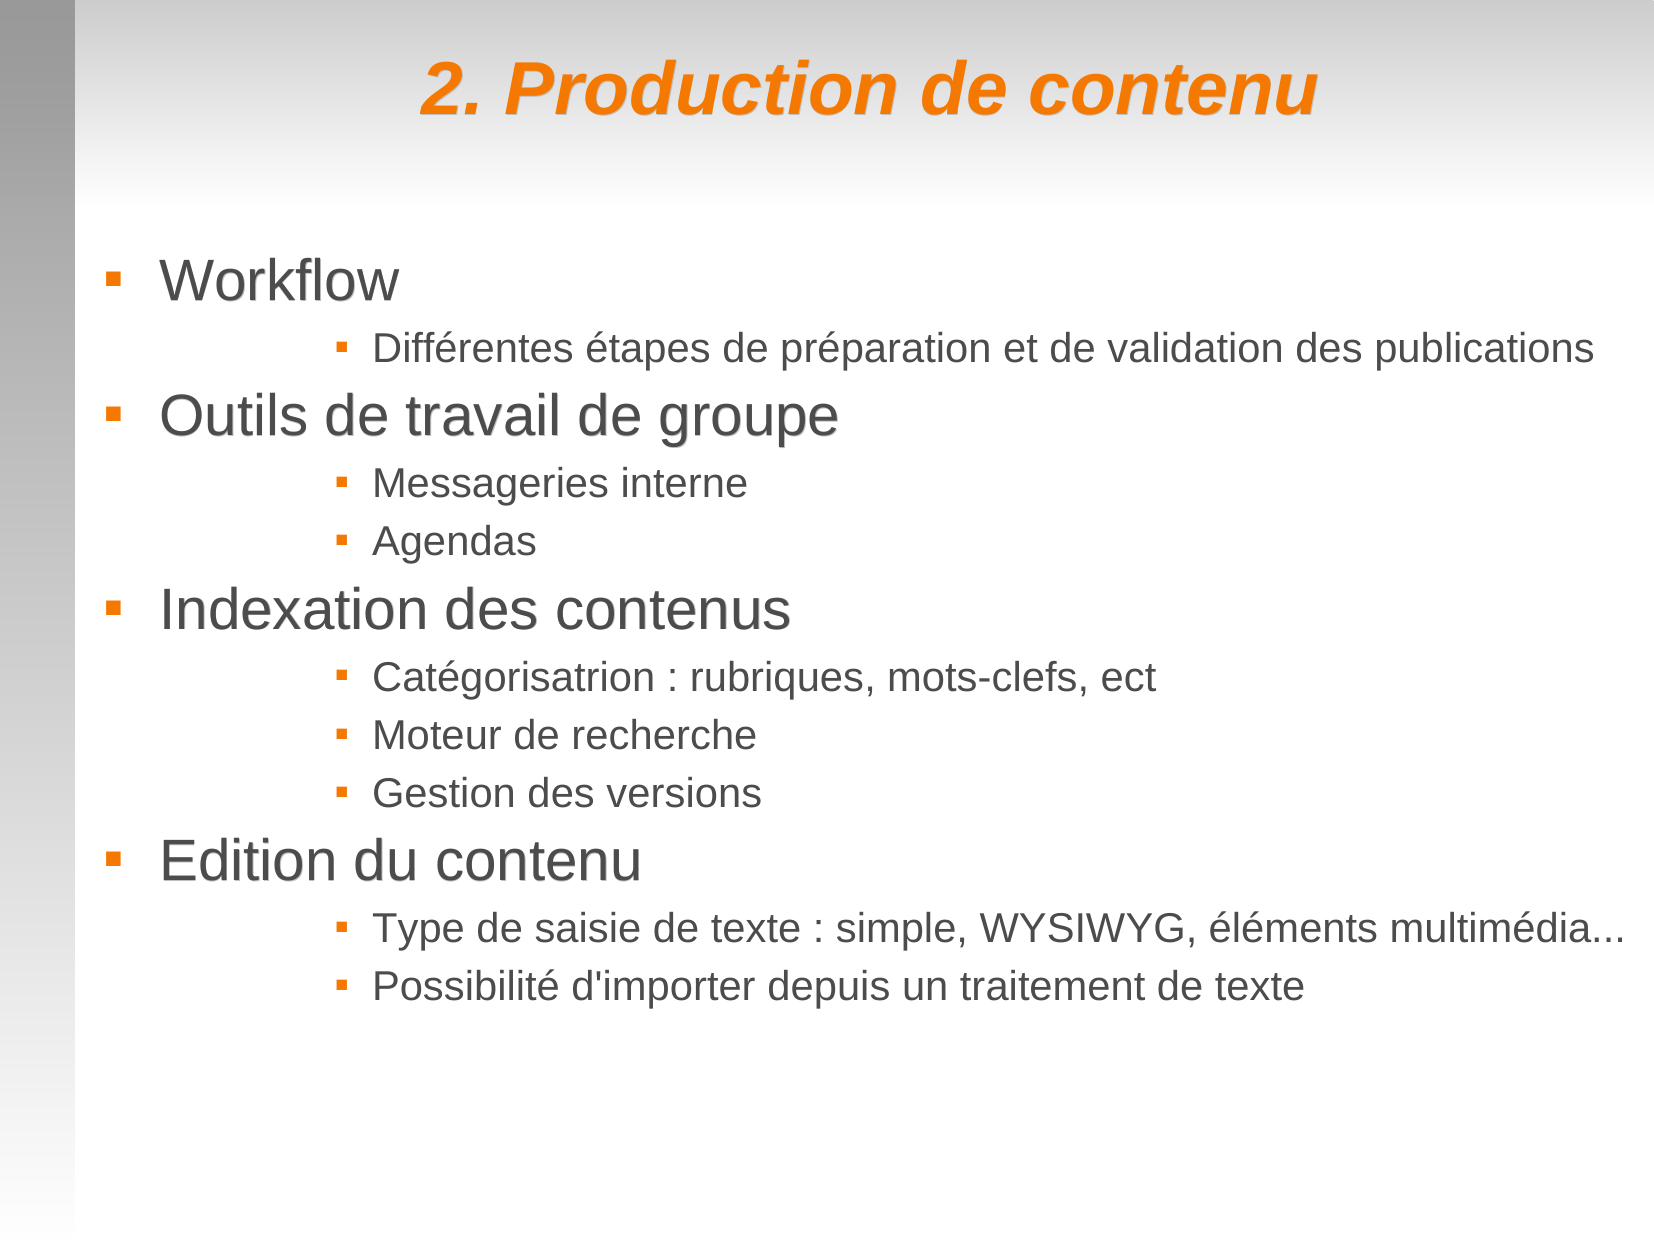

# 2. Production de contenu
Workflow
Différentes étapes de préparation et de validation des publications
Outils de travail de groupe
Messageries interne
Agendas
Indexation des contenus
Catégorisatrion : rubriques, mots-clefs, ect
Moteur de recherche
Gestion des versions
Edition du contenu
Type de saisie de texte : simple, WYSIWYG, éléments multimédia...
Possibilité d'importer depuis un traitement de texte